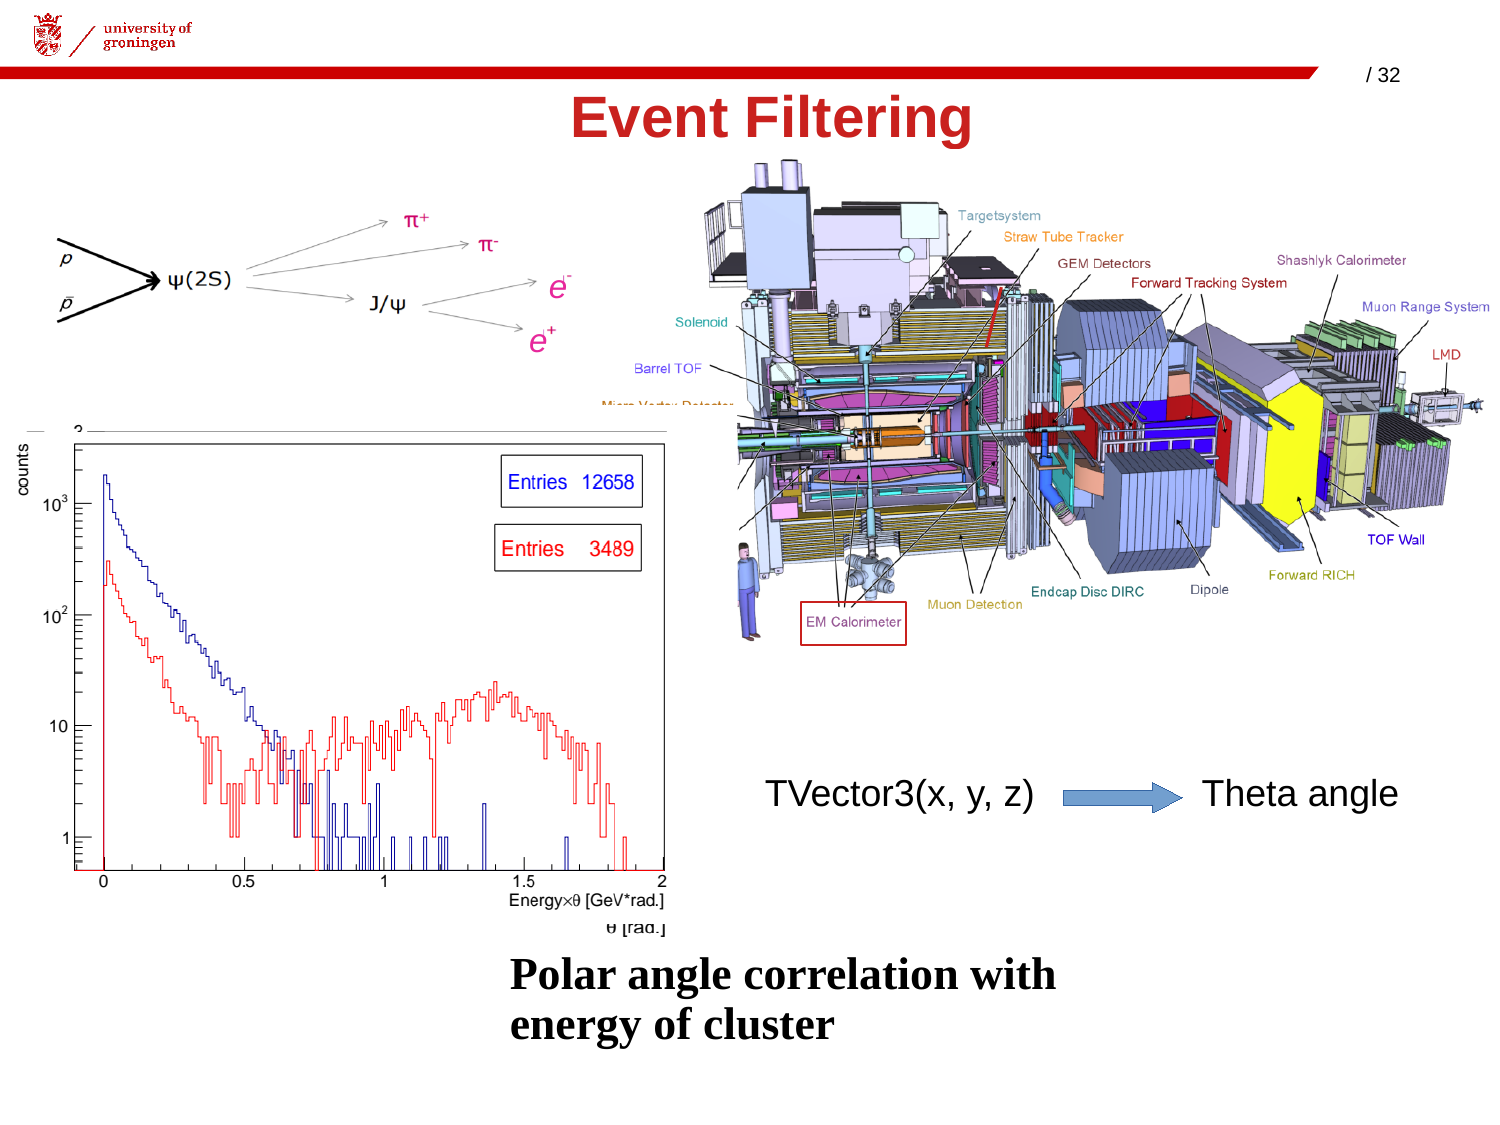

Event Filtering
e
e
TVector3(x, y, z) Theta angle
Polar angle correlation with energy of cluster